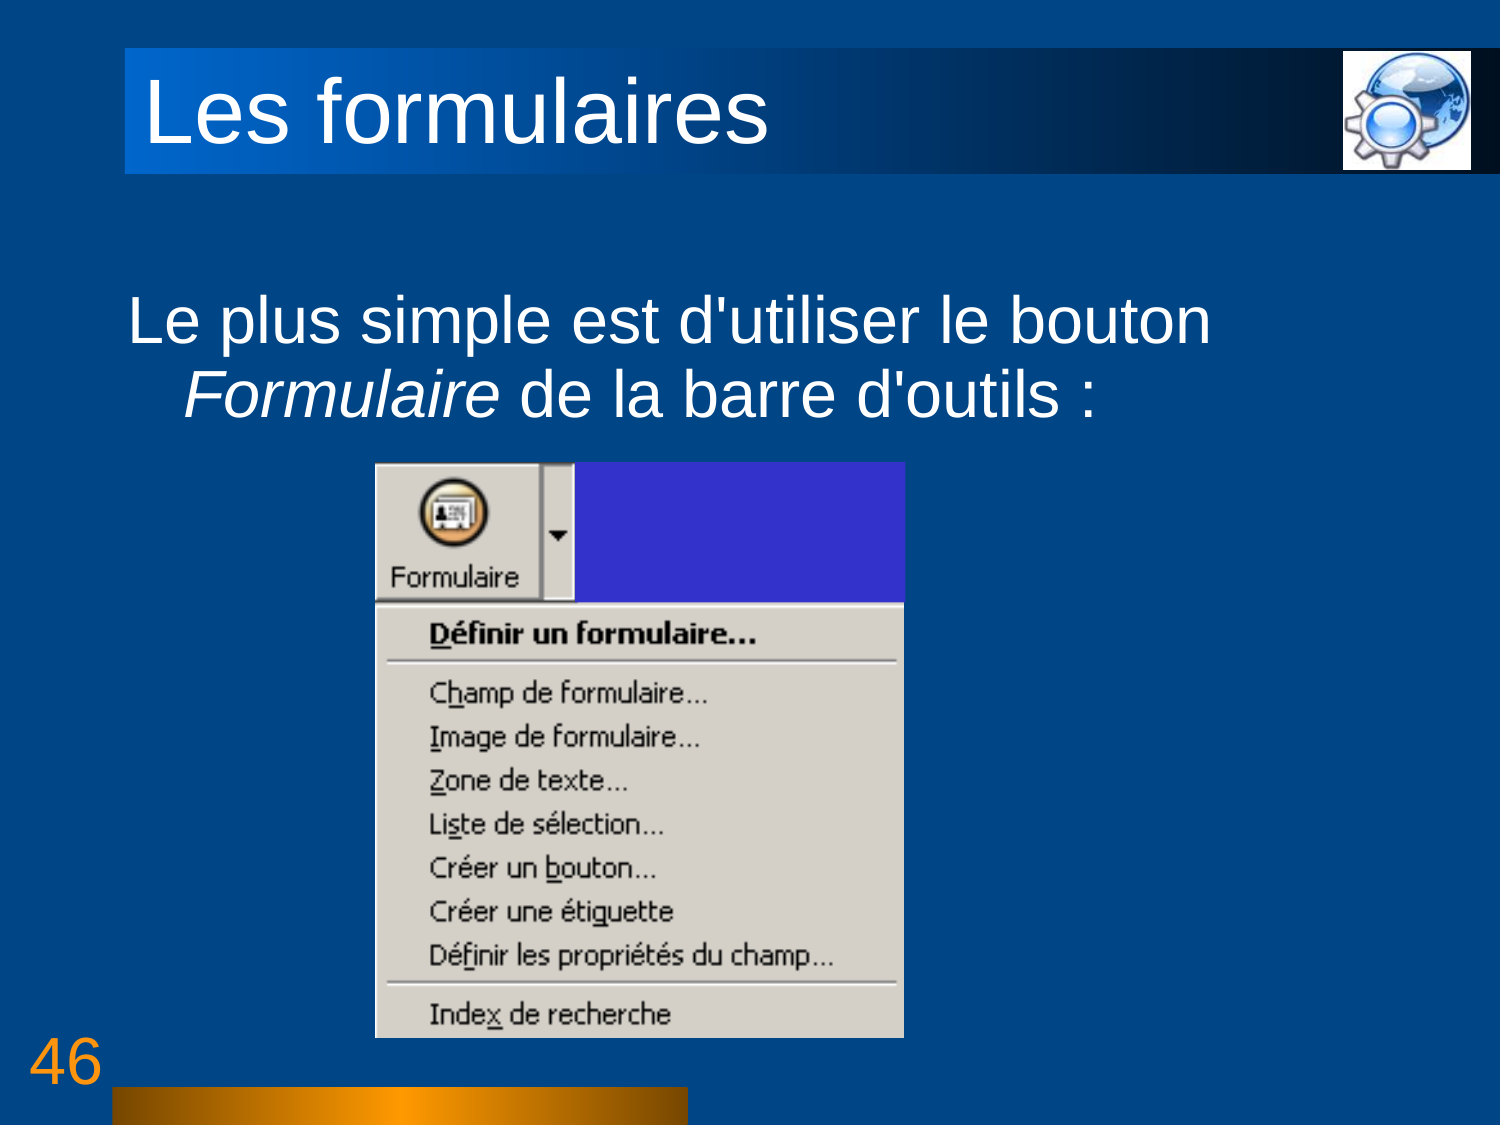

Les formulaires
# Le plus simple est d'utiliser le bouton Formulaire de la barre d'outils :